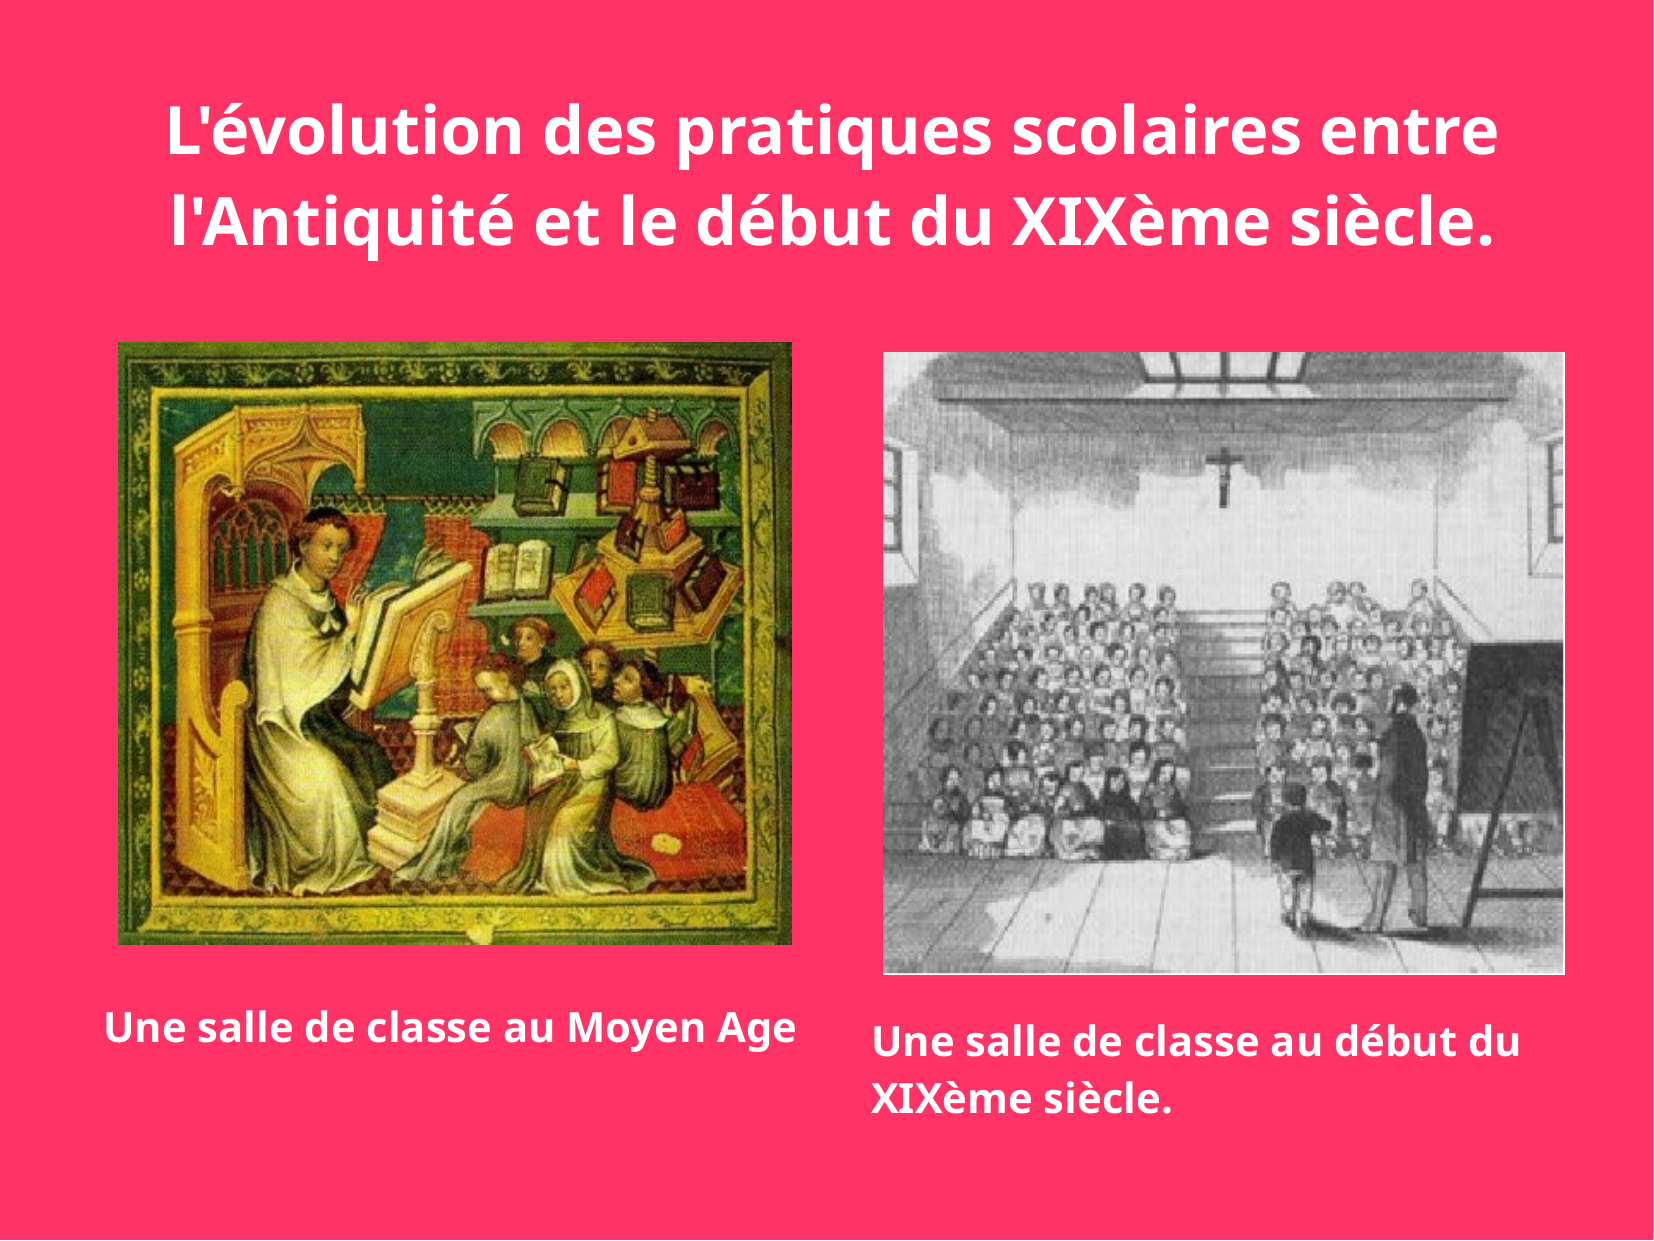

# L'évolution des pratiques scolaires entre l'Antiquité et le début du XIXème siècle.
Une salle de classe au Moyen Age
Une salle de classe au début du XIXème siècle.